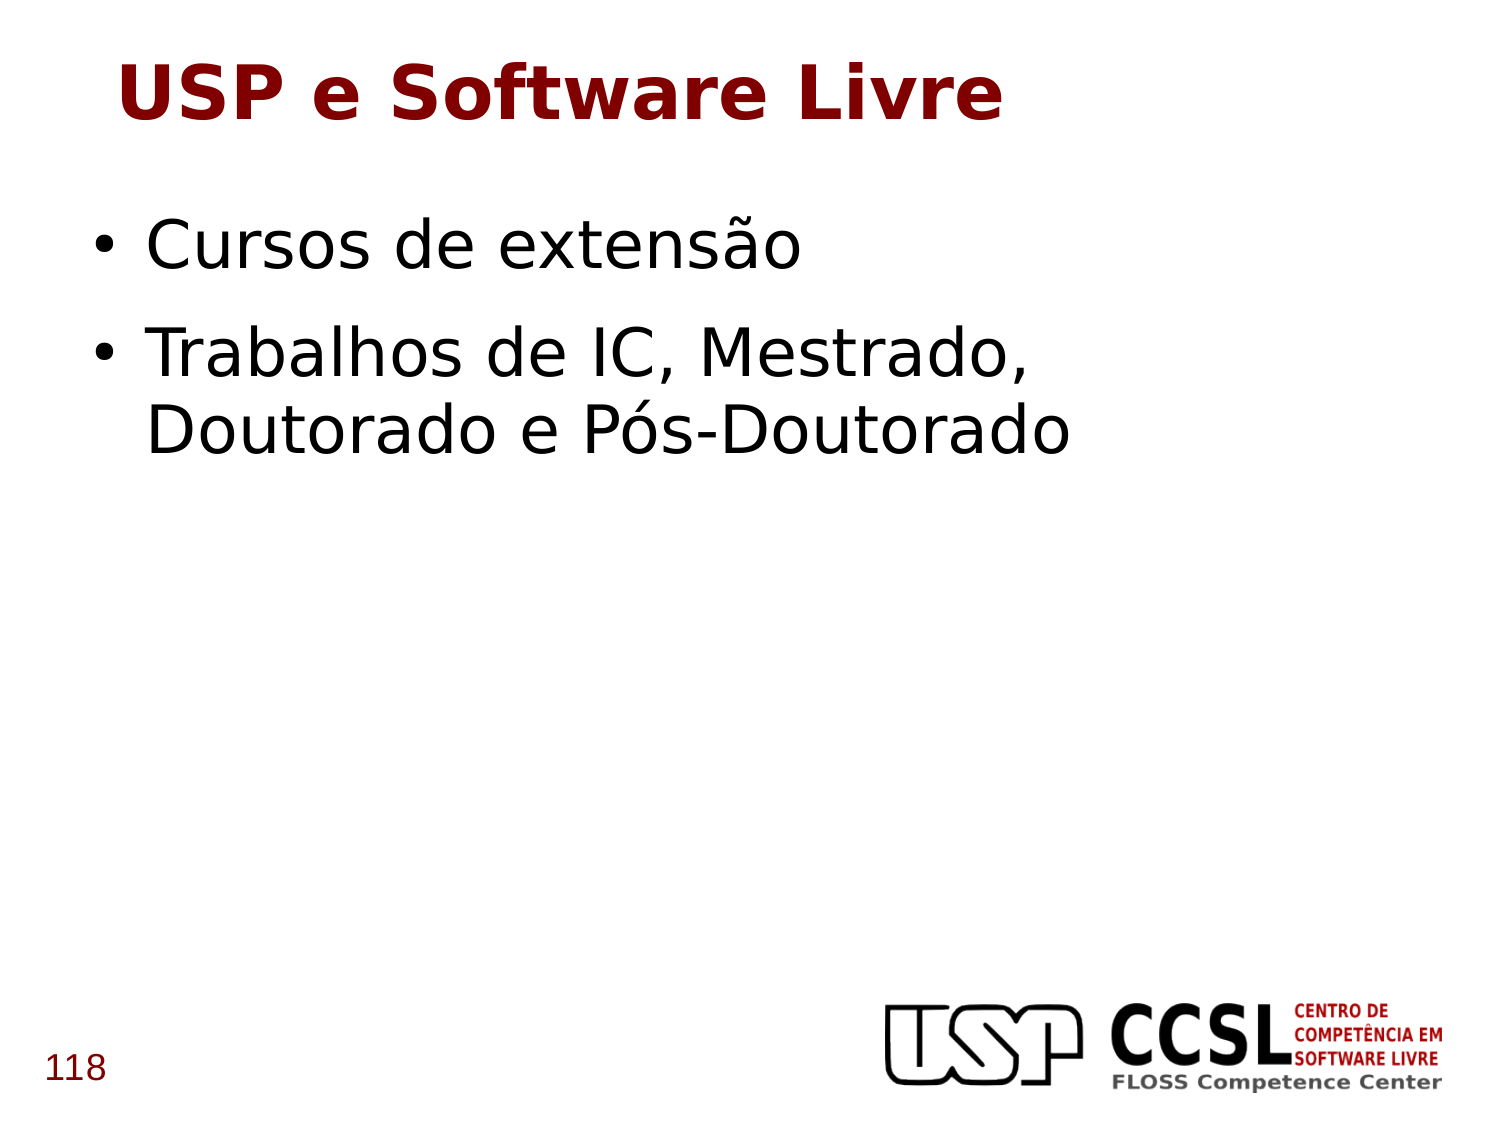

# USP e Software Livre
Cursos de extensão
Trabalhos de IC, Mestrado, Doutorado e Pós-Doutorado